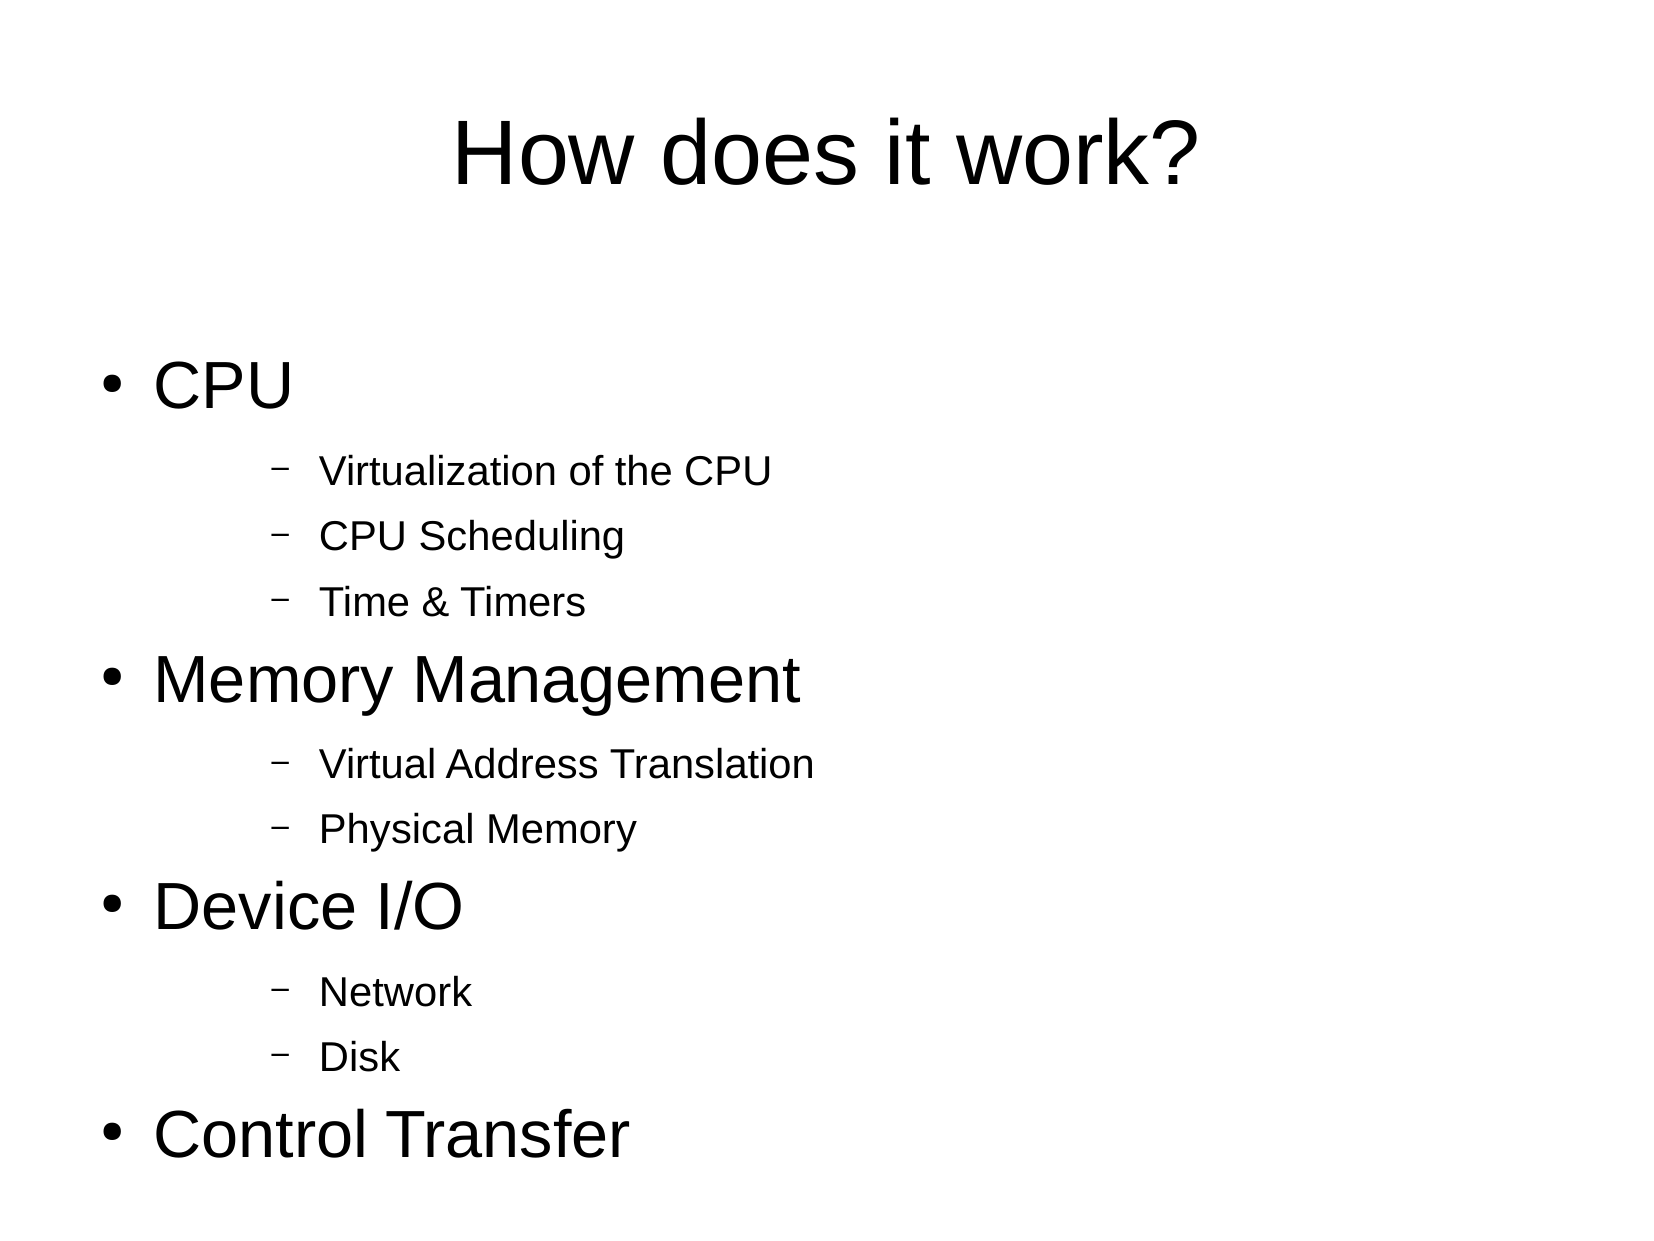

# How does it work?
CPU
Virtualization of the CPU
CPU Scheduling
Time & Timers
Memory Management
Virtual Address Translation
Physical Memory
Device I/O
Network
Disk
Control Transfer